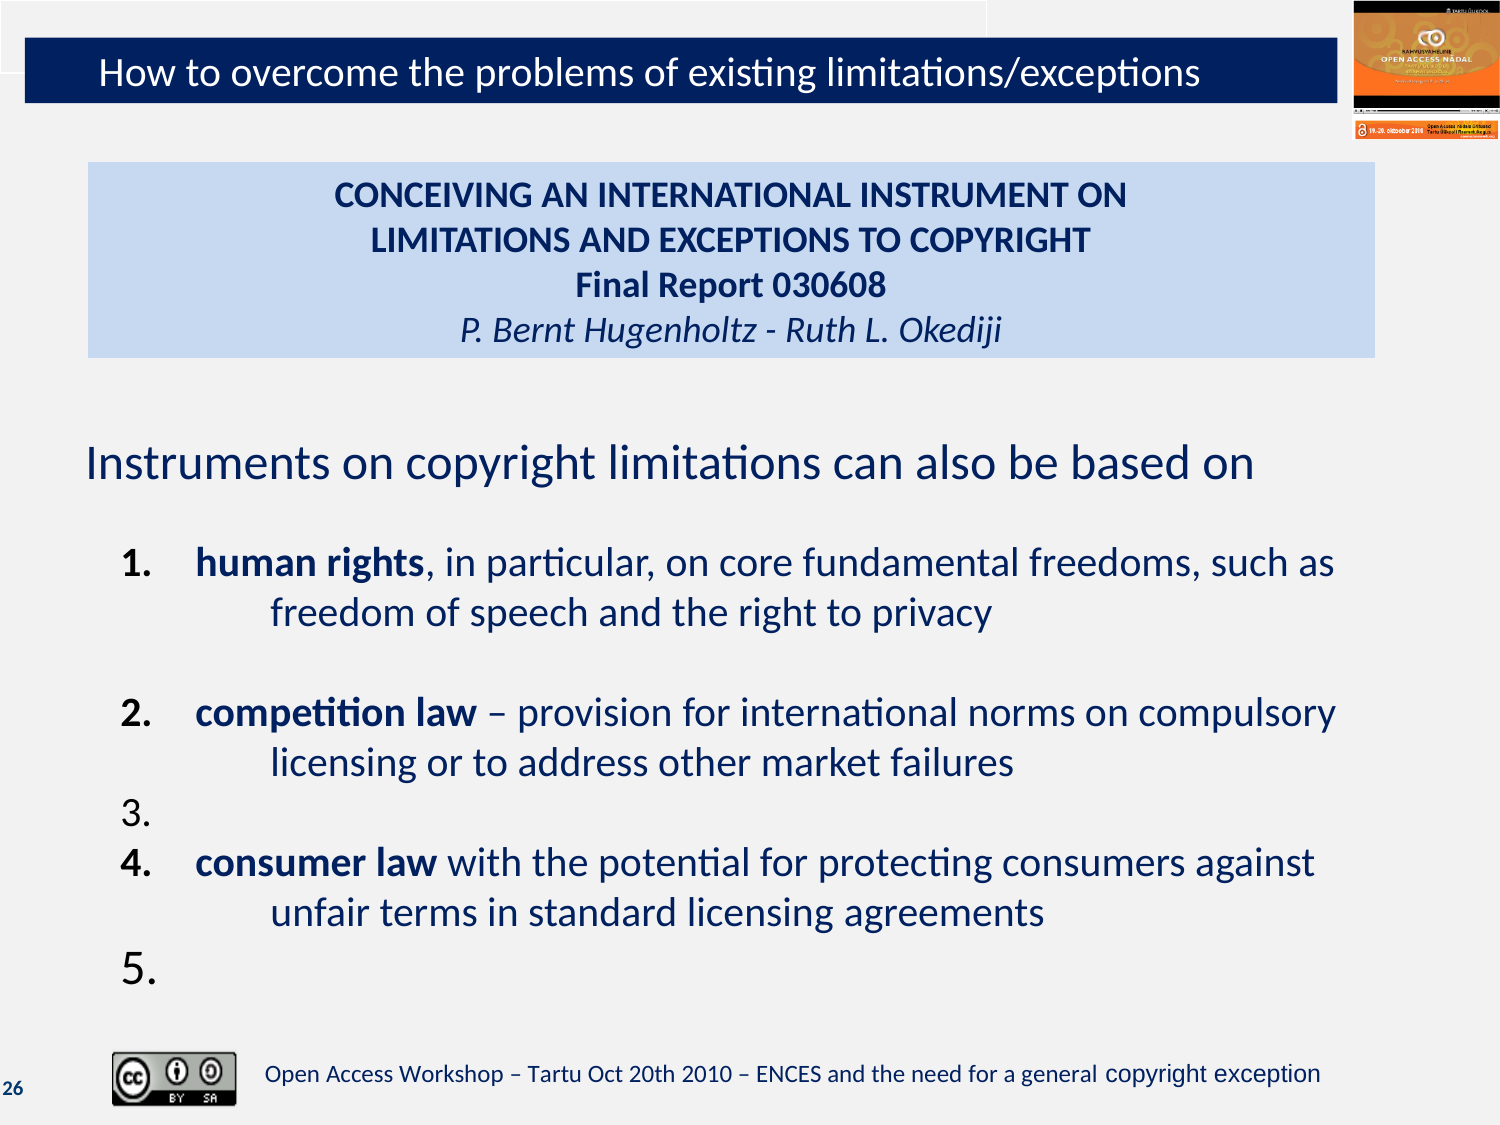

How to overcome the problems of existing limitations/exceptions
CONCEIVING AN INTERNATIONAL INSTRUMENT ON
LIMITATIONS AND EXCEPTIONS TO COPYRIGHT
Final Report 030608
P. Bernt Hugenholtz - Ruth L. Okediji
Instruments on copyright limitations can also be based on
human rights, in particular, on core fundamental freedoms, such as freedom of speech and the right to privacy
competition law – provision for international norms on compulsory licensing or to address other market failures
consumer law with the potential for protecting consumers against unfair terms in standard licensing agreements